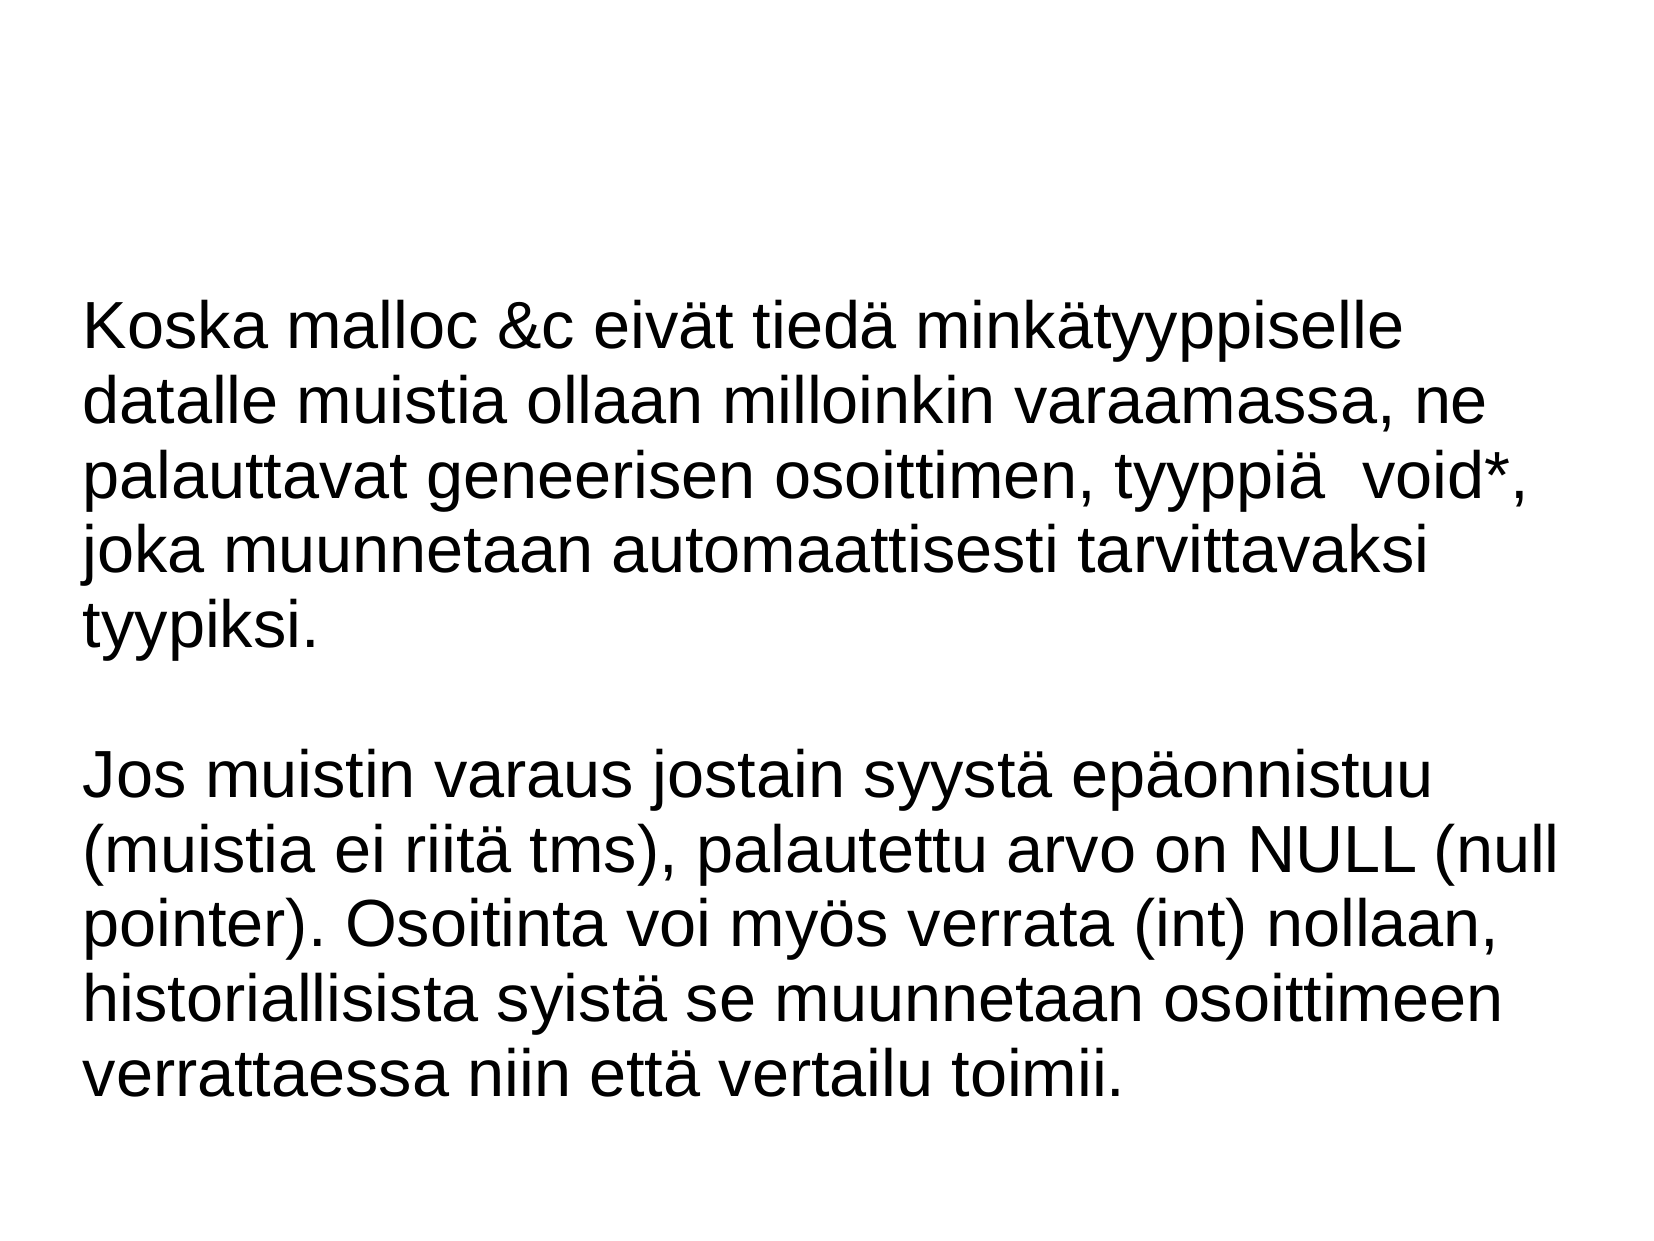

Koska malloc &c eivät tiedä minkätyyppiselle datalle muistia ollaan milloinkin varaamassa, ne palauttavat geneerisen osoittimen, tyyppiä void*, joka muunnetaan automaattisesti tarvittavaksi tyypiksi.
Jos muistin varaus jostain syystä epäonnistuu (muistia ei riitä tms), palautettu arvo on NULL (null pointer). Osoitinta voi myös verrata (int) nollaan, historiallisista syistä se muunnetaan osoittimeen verrattaessa niin että vertailu toimii.